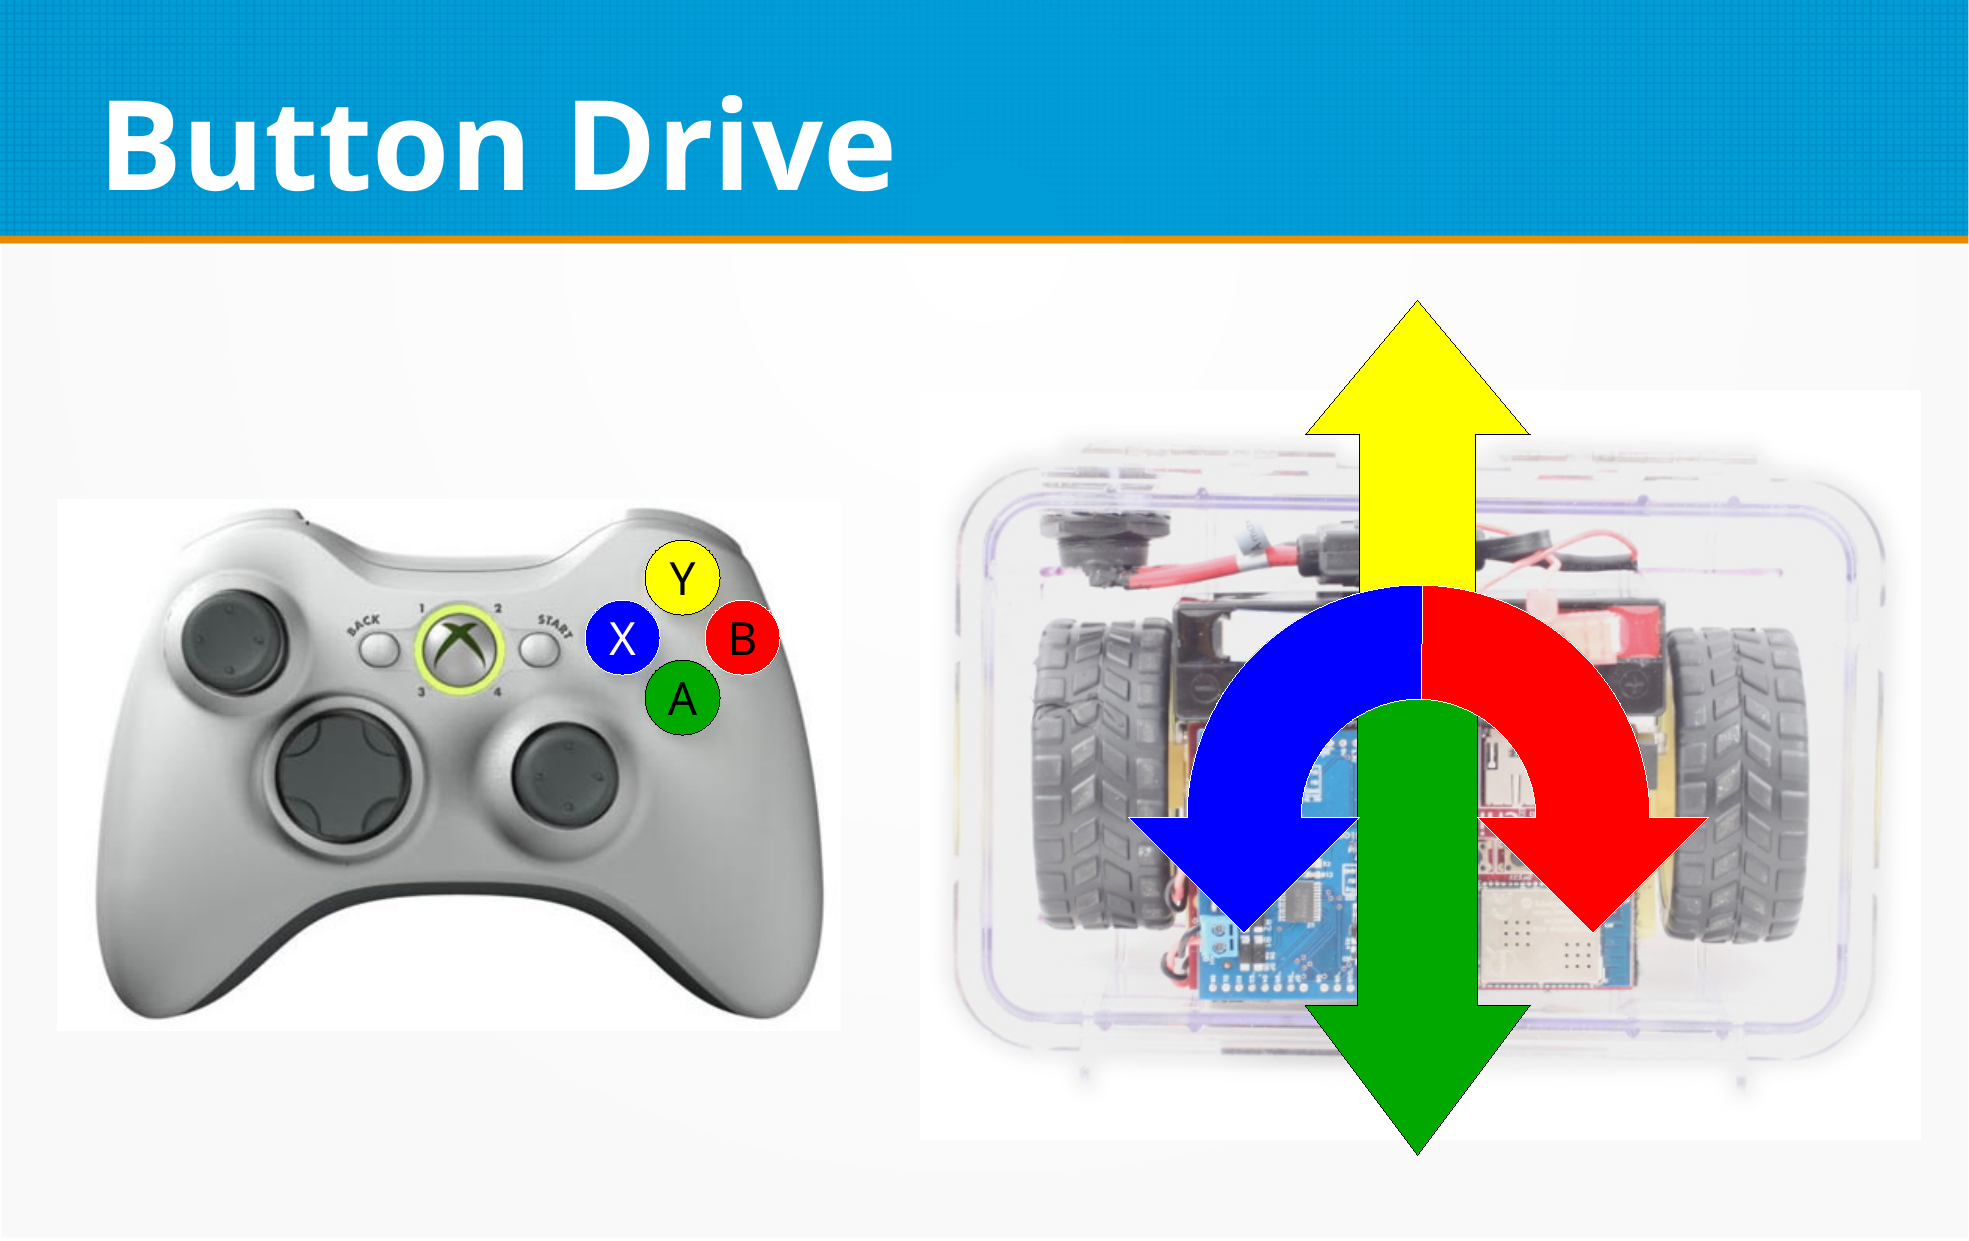

# Button Drive
Y
X
B
A